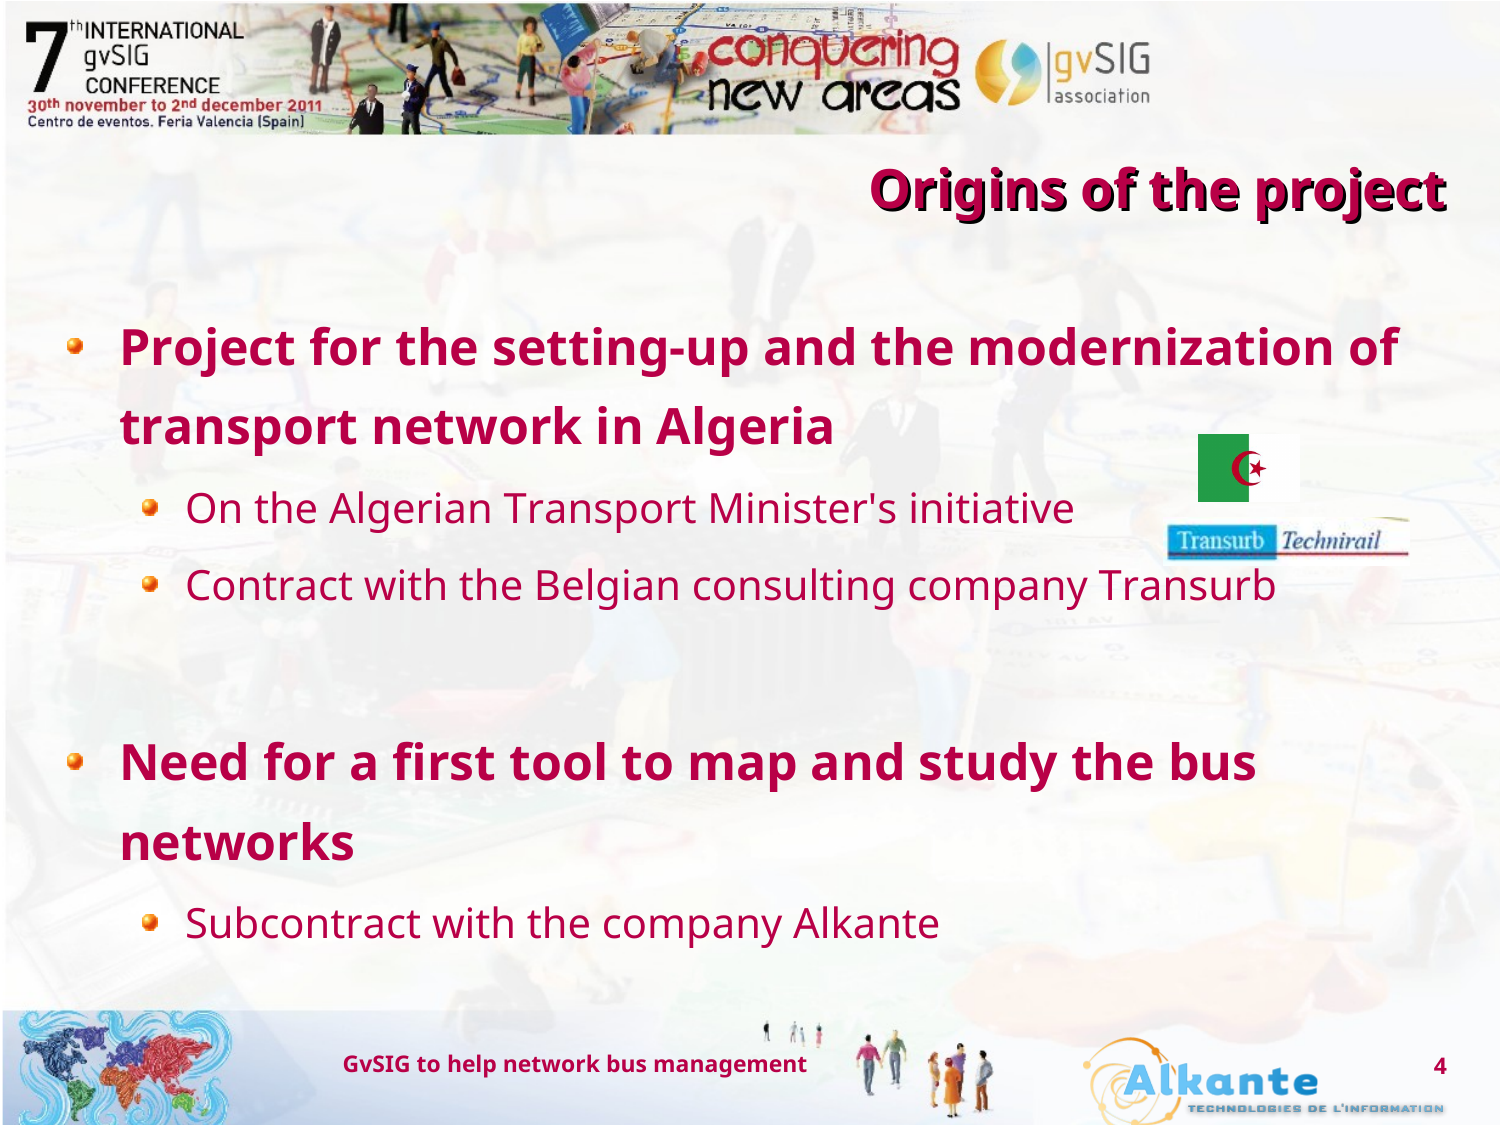

# Origins of the project
Project for the setting-up and the modernization of transport network in Algeria
On the Algerian Transport Minister's initiative
Contract with the Belgian consulting company Transurb
Need for a first tool to map and study the bus networks
Subcontract with the company Alkante
GvSIG to help network bus management
4